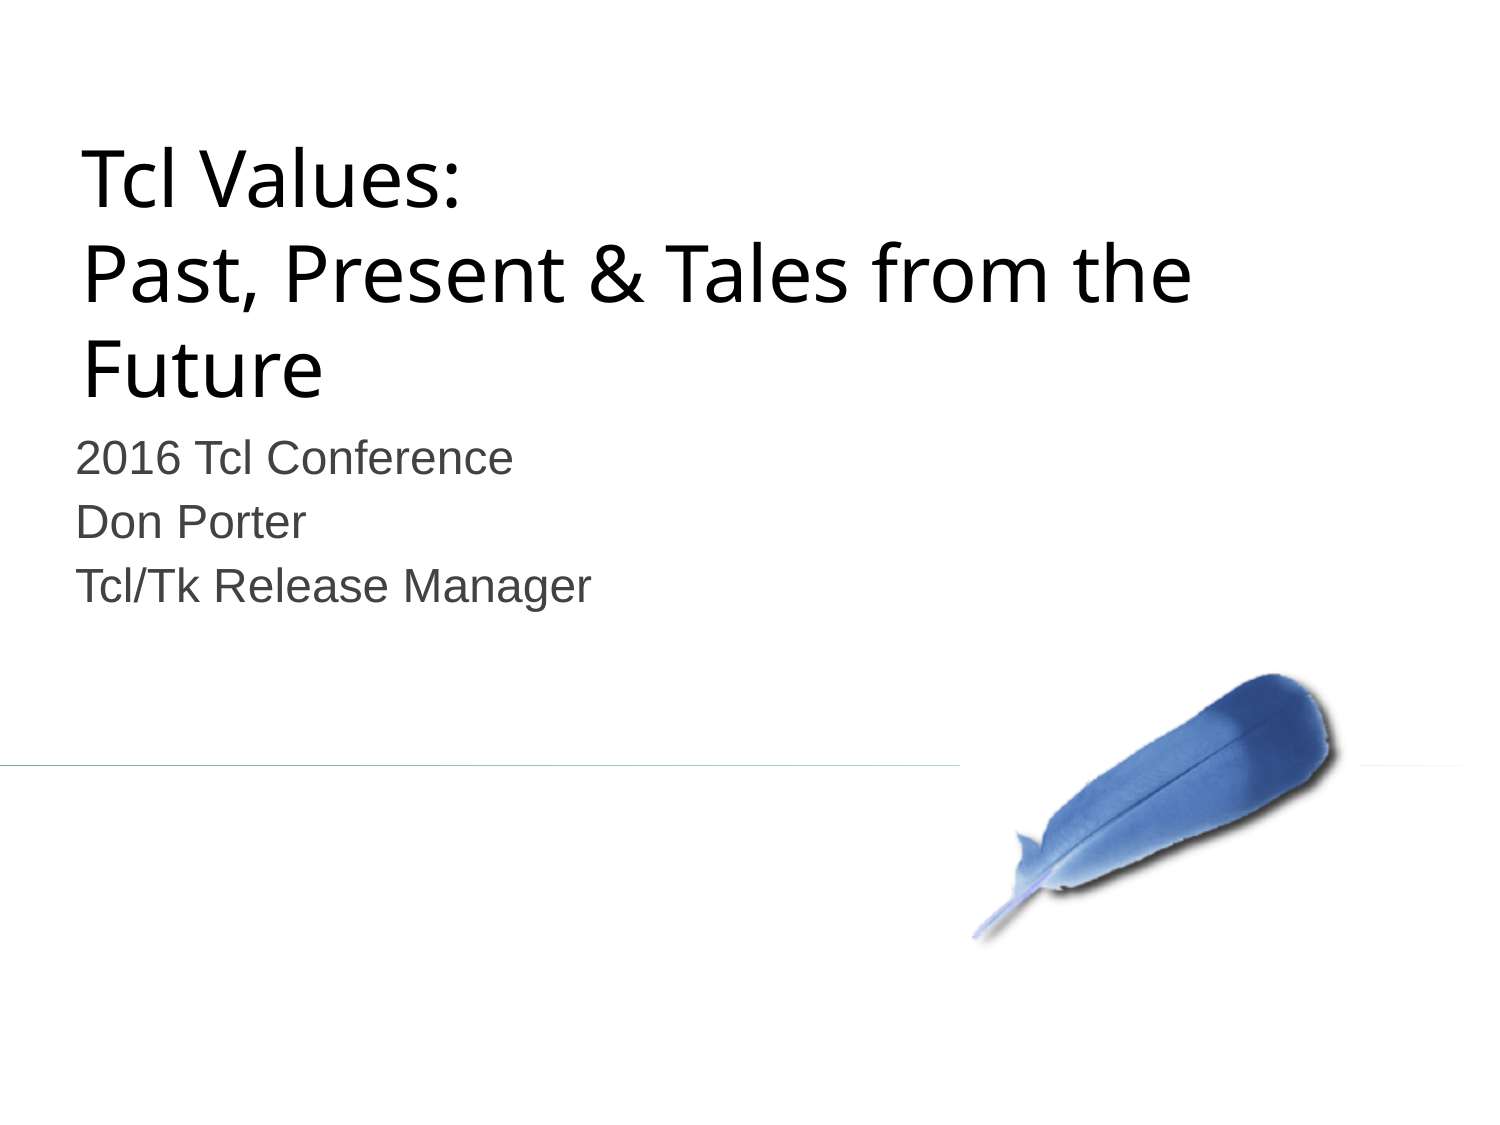

Tcl Values:
Past, Present & Tales from the Future
# 2016 Tcl Conference
Don Porter
Tcl/Tk Release Manager